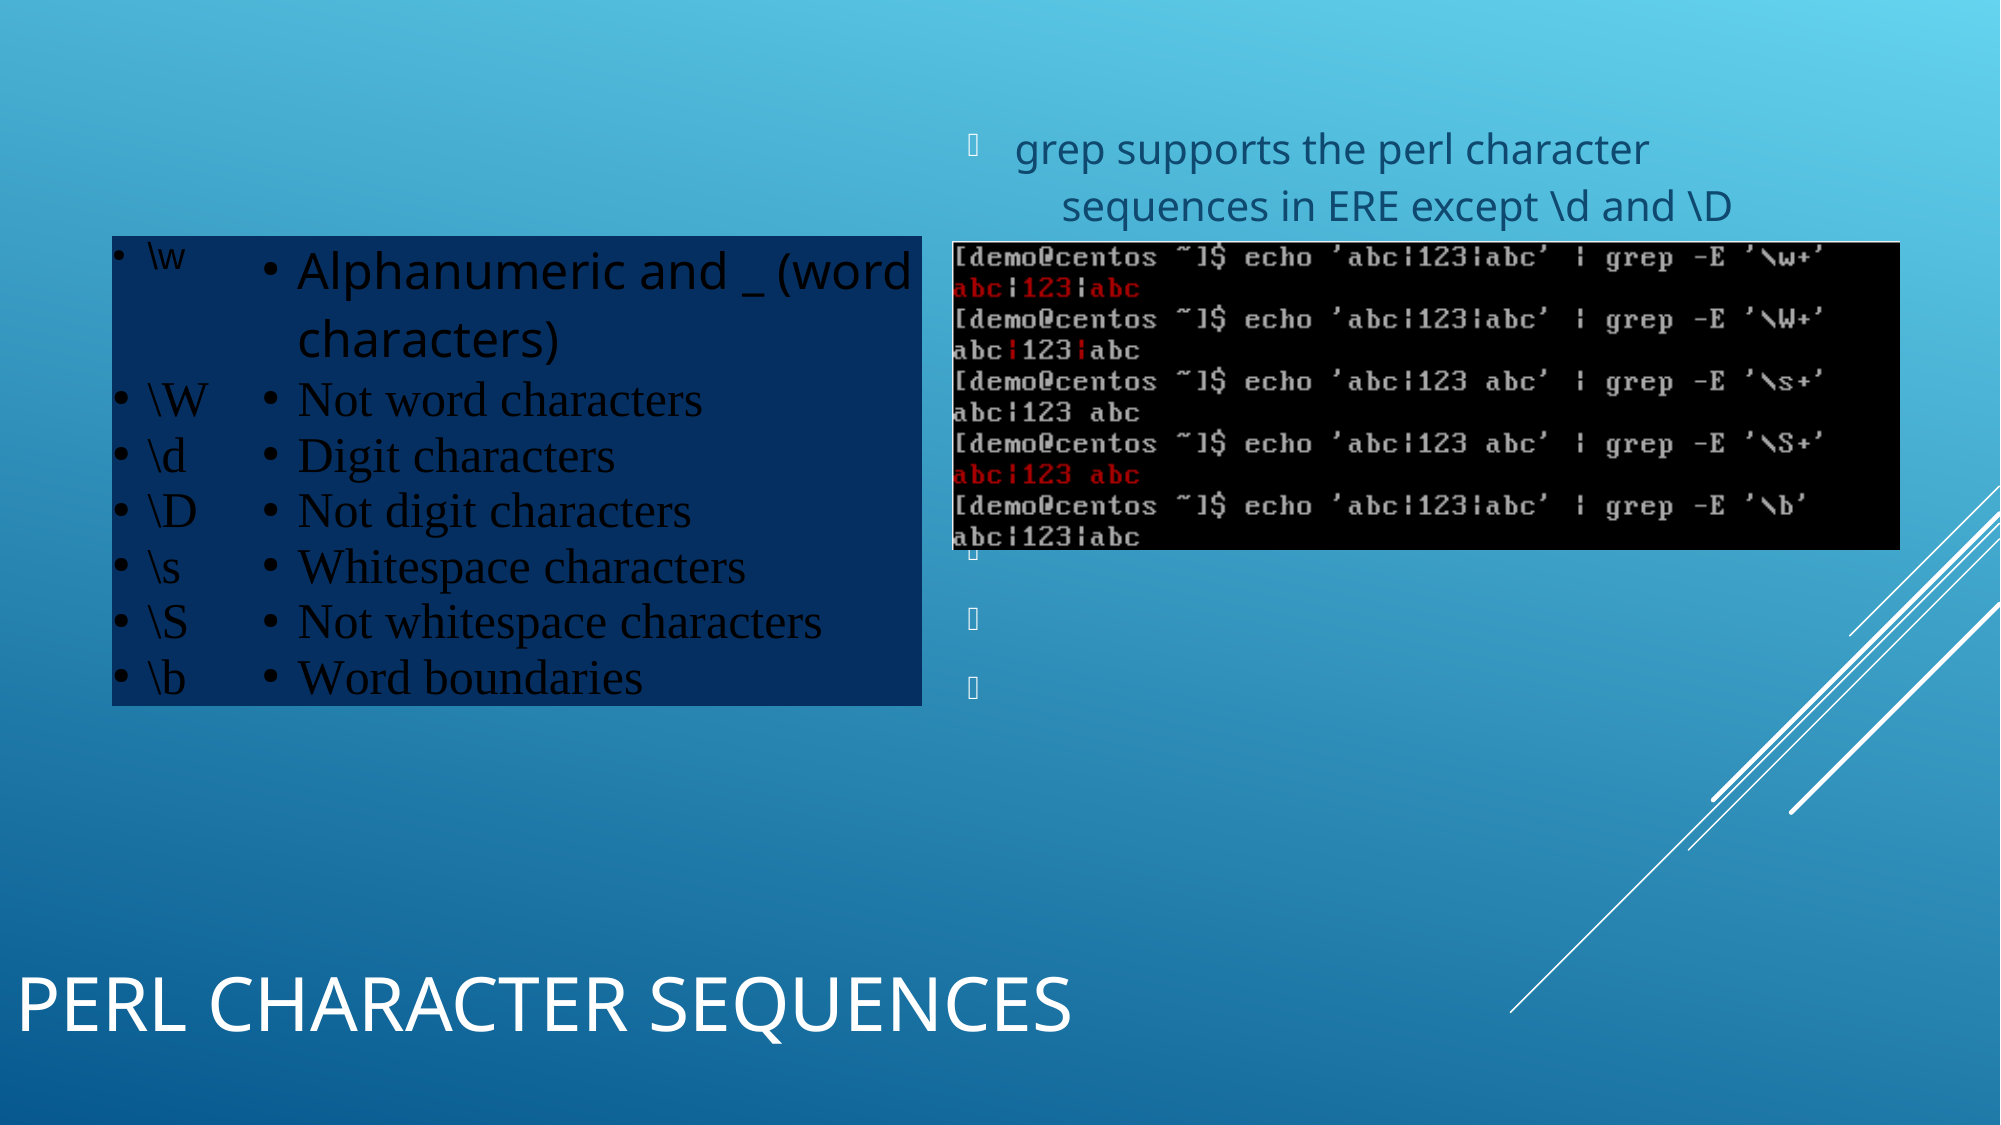

grep supports the perl character sequences in ERE except \d and \D
| \w | Alphanumeric and \_ (word characters) |
| --- | --- |
| \W | Not word characters |
| \d | Digit characters |
| \D | Not digit characters |
| \s | Whitespace characters |
| \S | Not whitespace characters |
| \b | Word boundaries |
# Perl character sequences